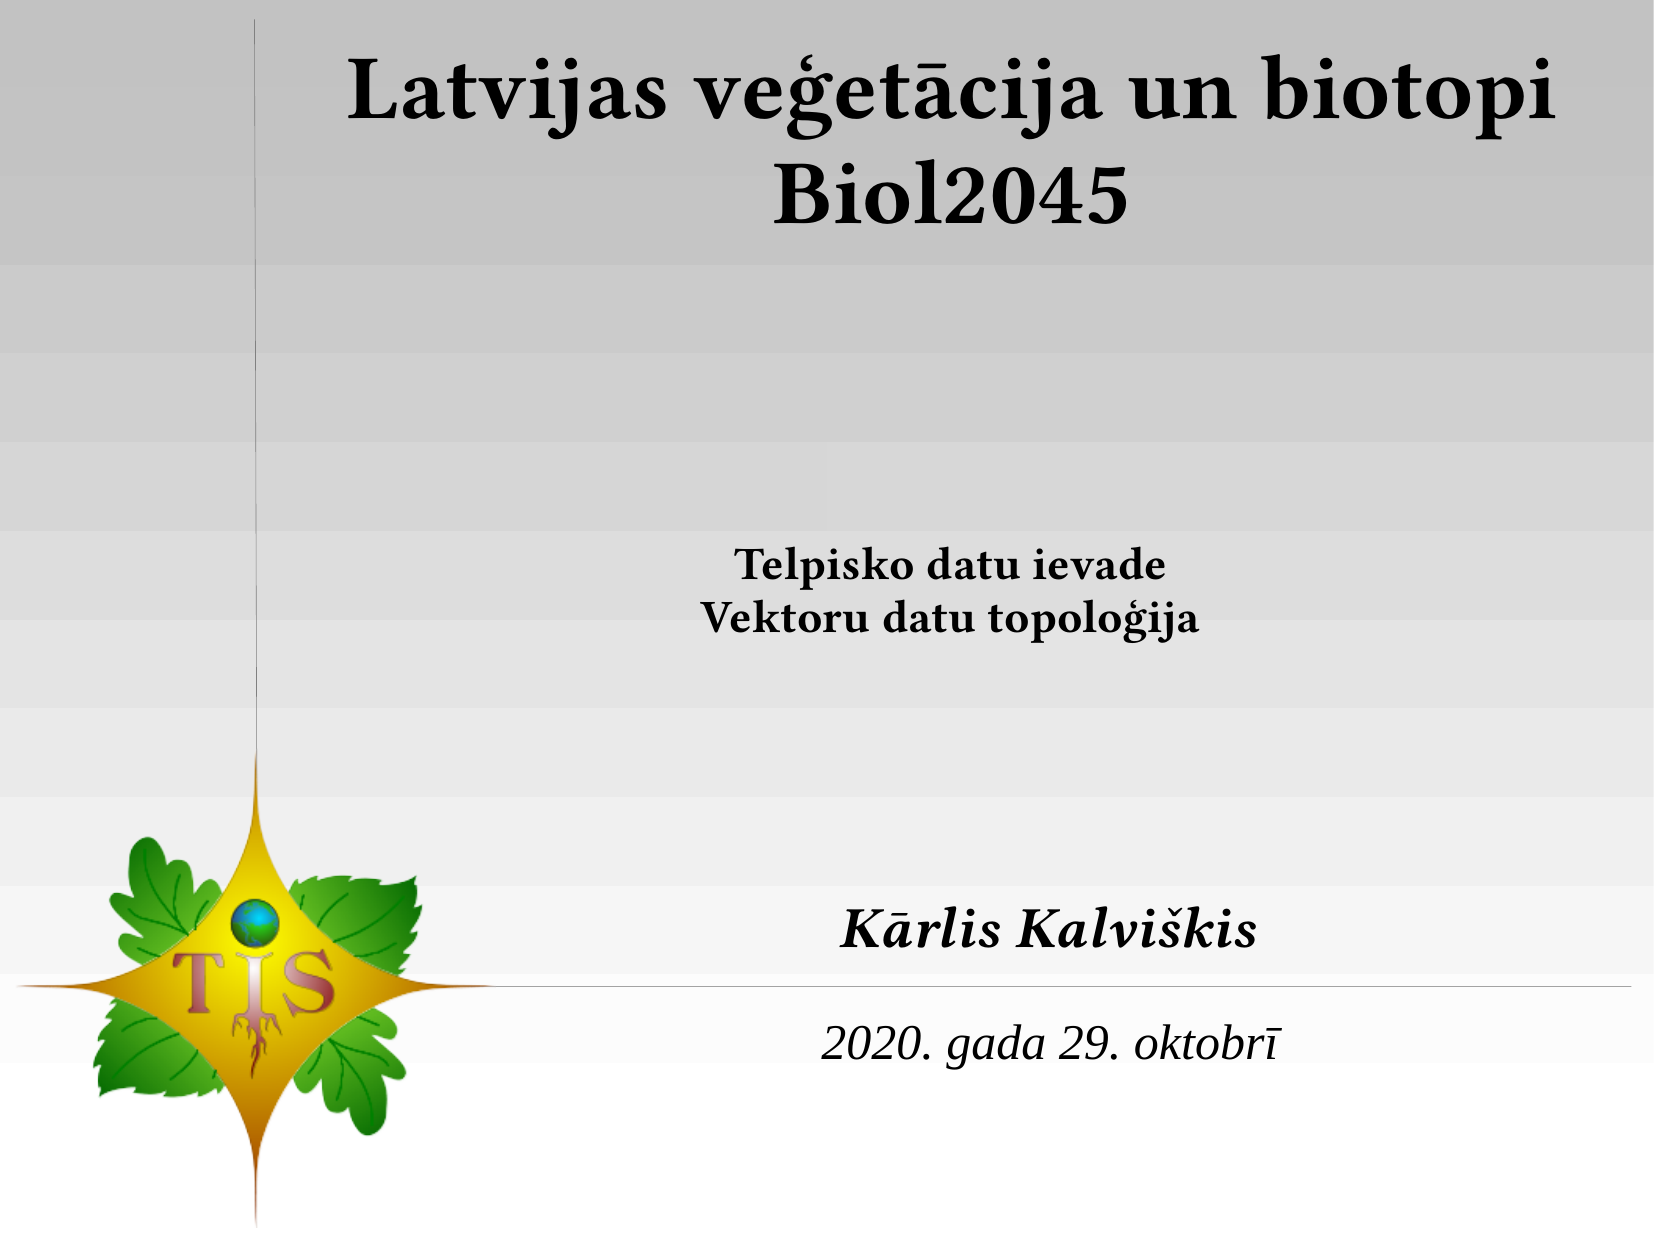

# Telpisko datu ievade Vektoru datu topoloģija
2020. gada 29. oktobrī